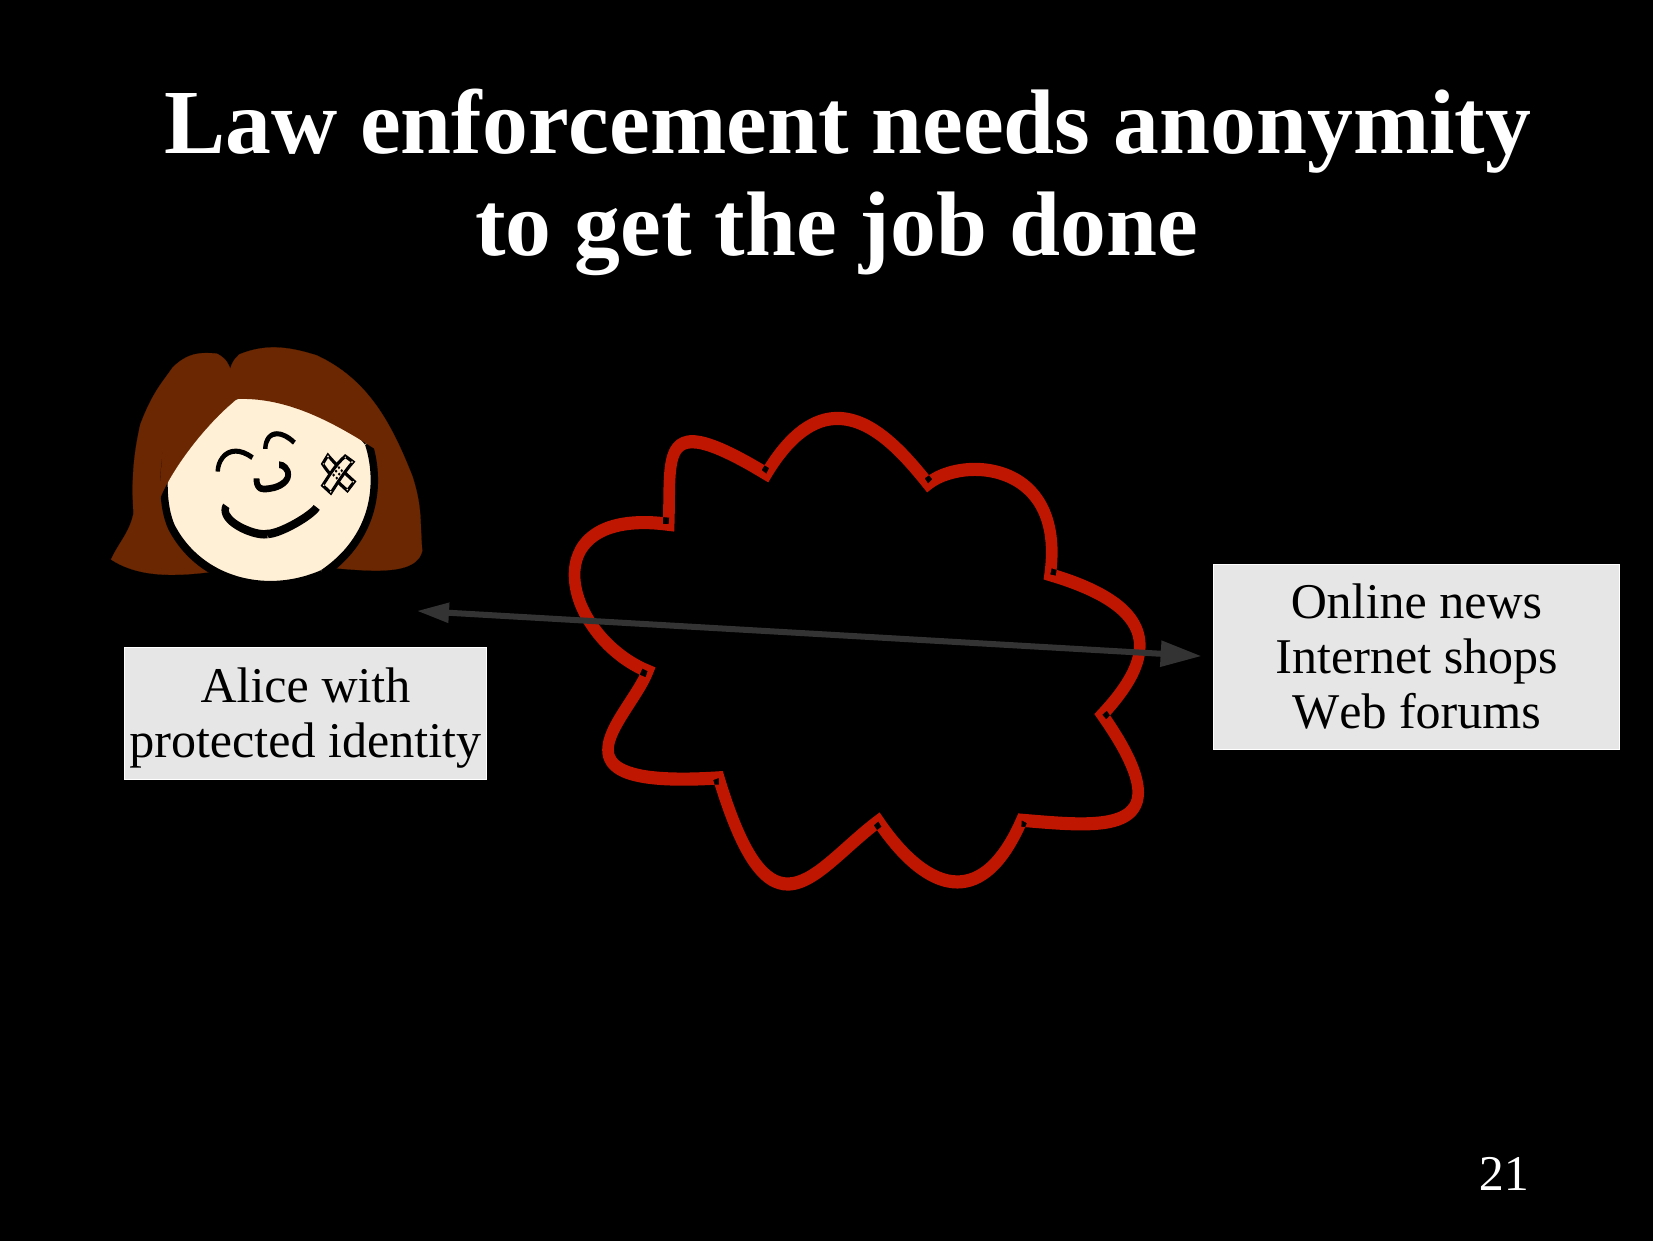

Law enforcement needs anonymity to get the job done
Online news
Internet shops
Web forums
 Alice with
protected identity